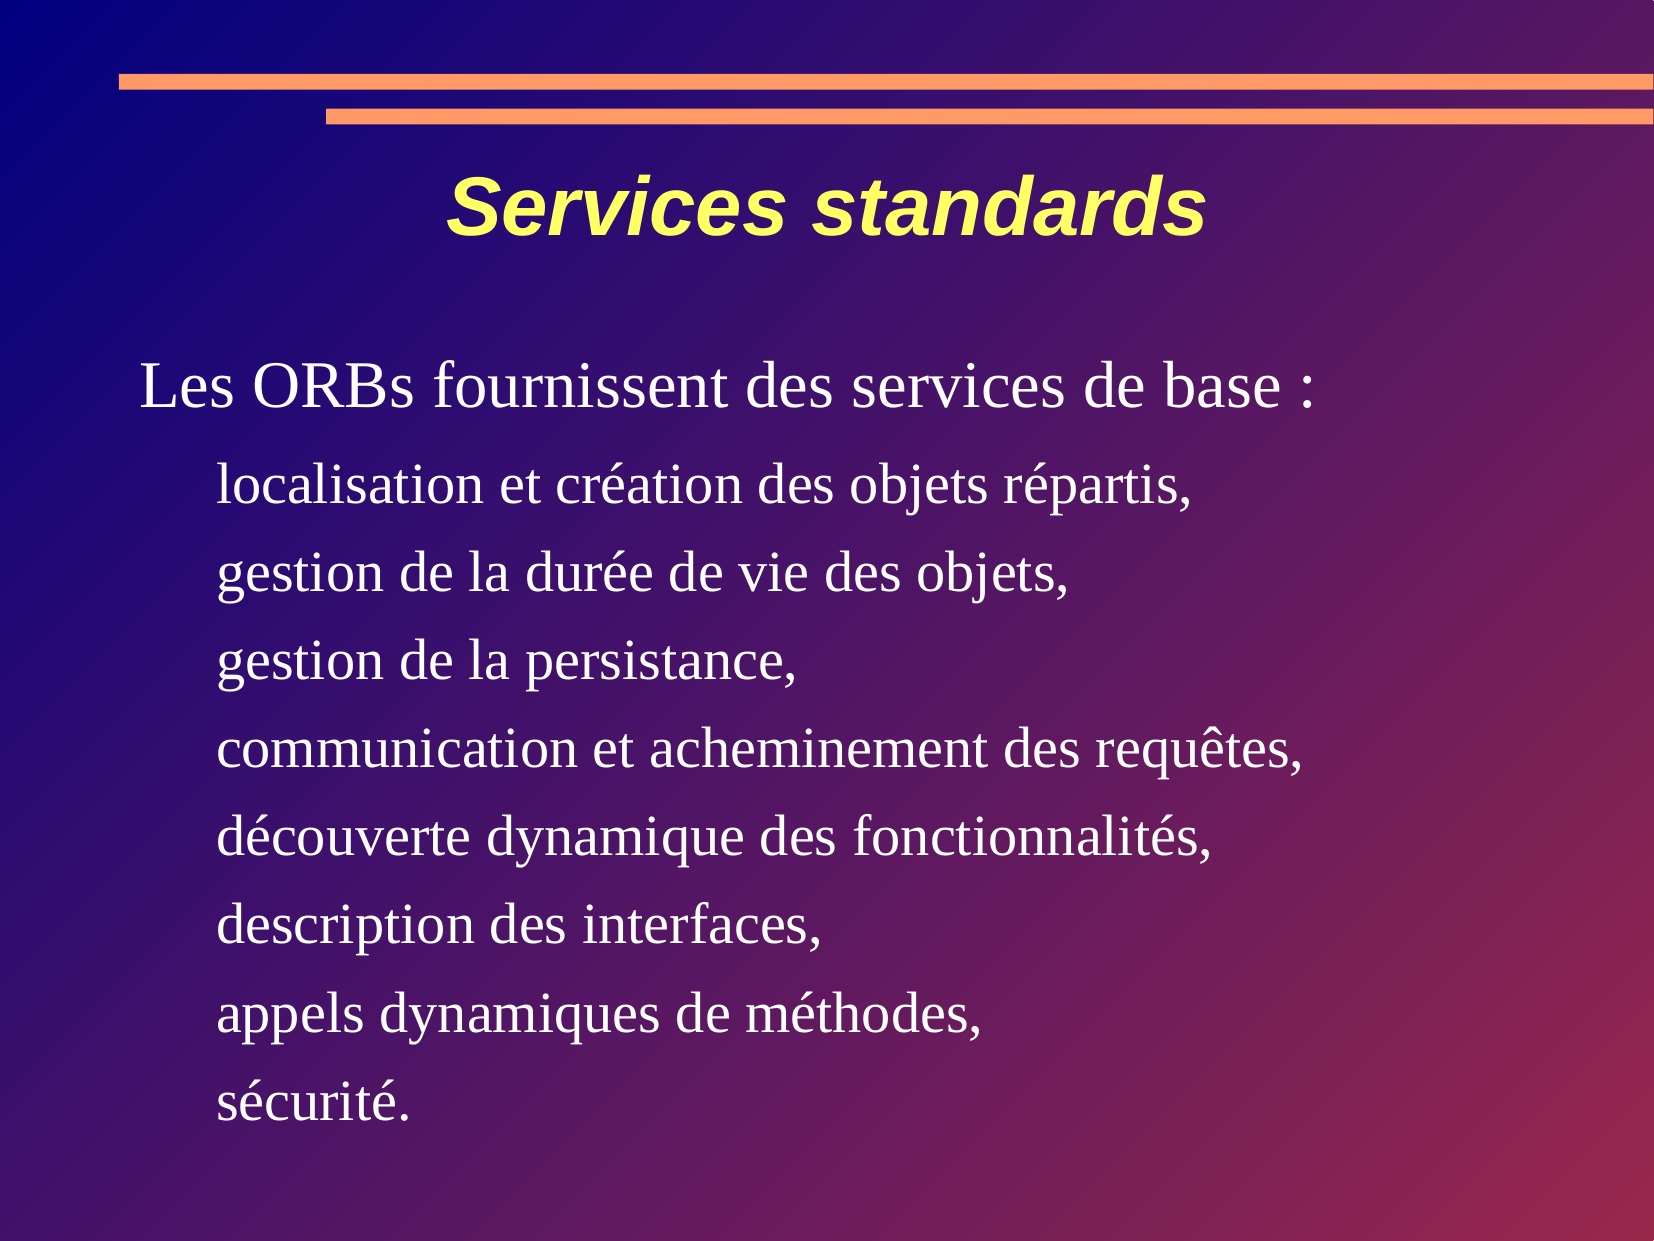

# Services standards
Les ORBs fournissent des services de base :
localisation et création des objets répartis,
gestion de la durée de vie des objets,
gestion de la persistance,
communication et acheminement des requêtes,
découverte dynamique des fonctionnalités,
description des interfaces,
appels dynamiques de méthodes,
sécurité.